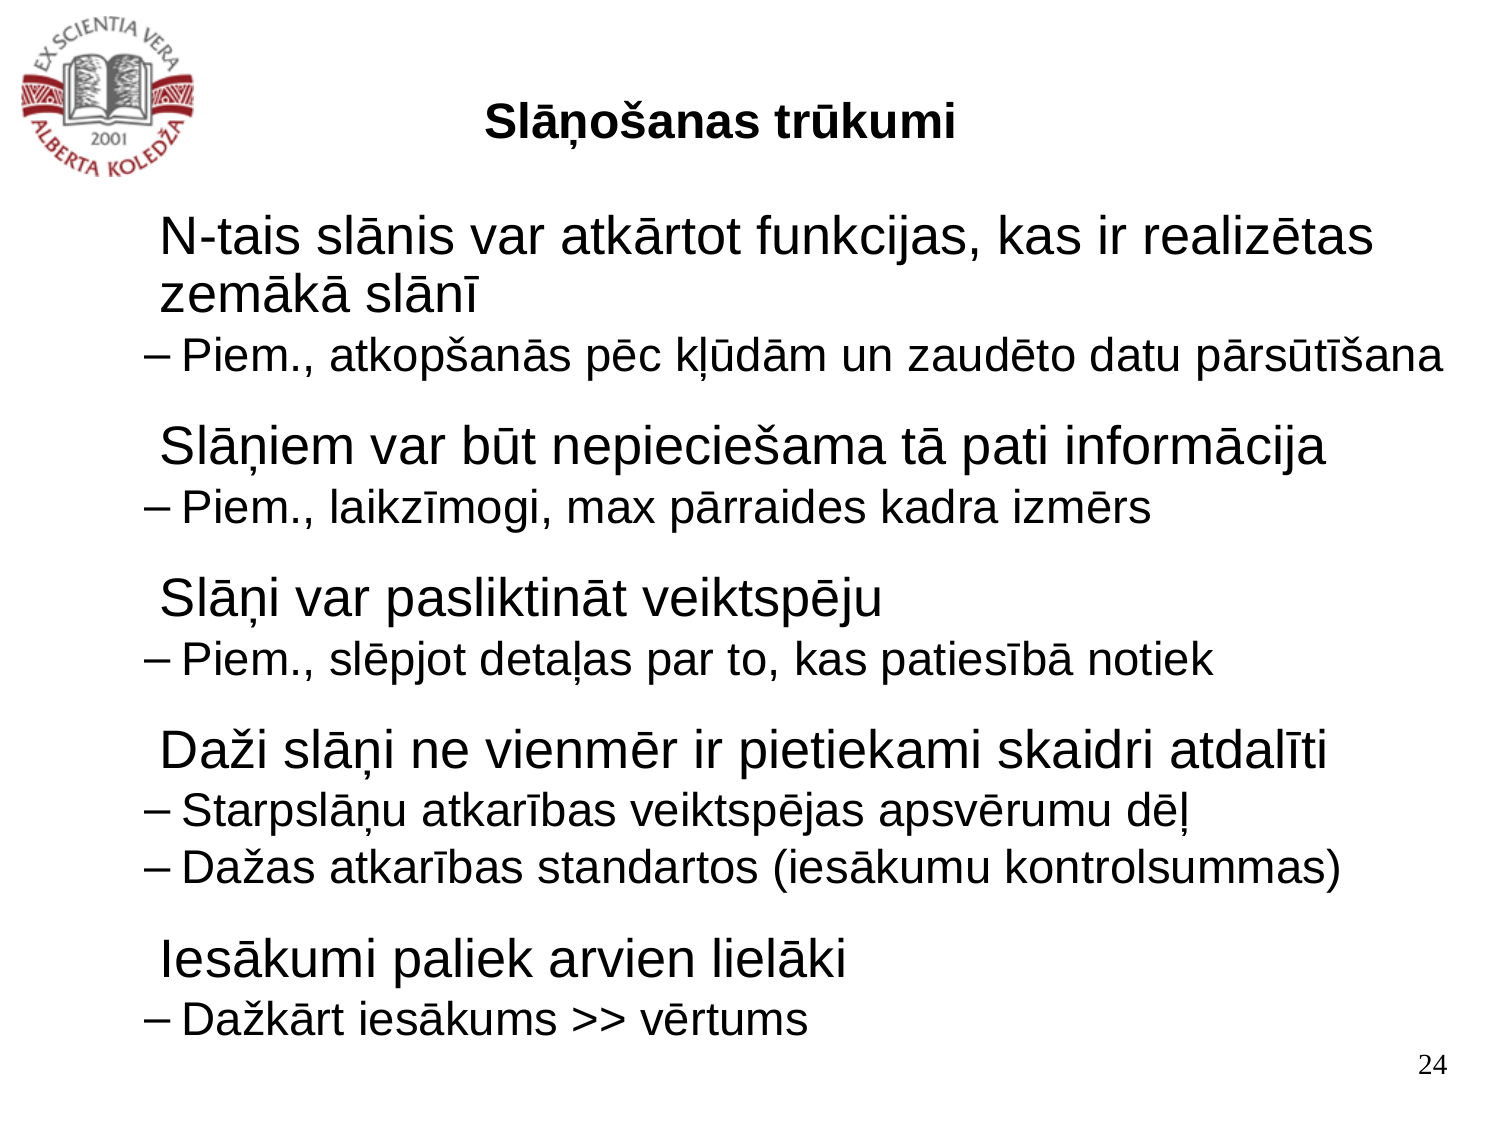

# Slāņošanas trūkumi
N-tais slānis var atkārtot funkcijas, kas ir realizētas zemākā slānī
Piem., atkopšanās pēc kļūdām un zaudēto datu pārsūtīšana
Slāņiem var būt nepieciešama tā pati informācija
Piem., laikzīmogi, max pārraides kadra izmērs
Slāņi var pasliktināt veiktspēju
Piem., slēpjot detaļas par to, kas patiesībā notiek
Daži slāņi ne vienmēr ir pietiekami skaidri atdalīti
Starpslāņu atkarības veiktspējas apsvērumu dēļ
Dažas atkarības standartos (iesākumu kontrolsummas)
Iesākumi paliek arvien lielāki
Dažkārt iesākums >> vērtums